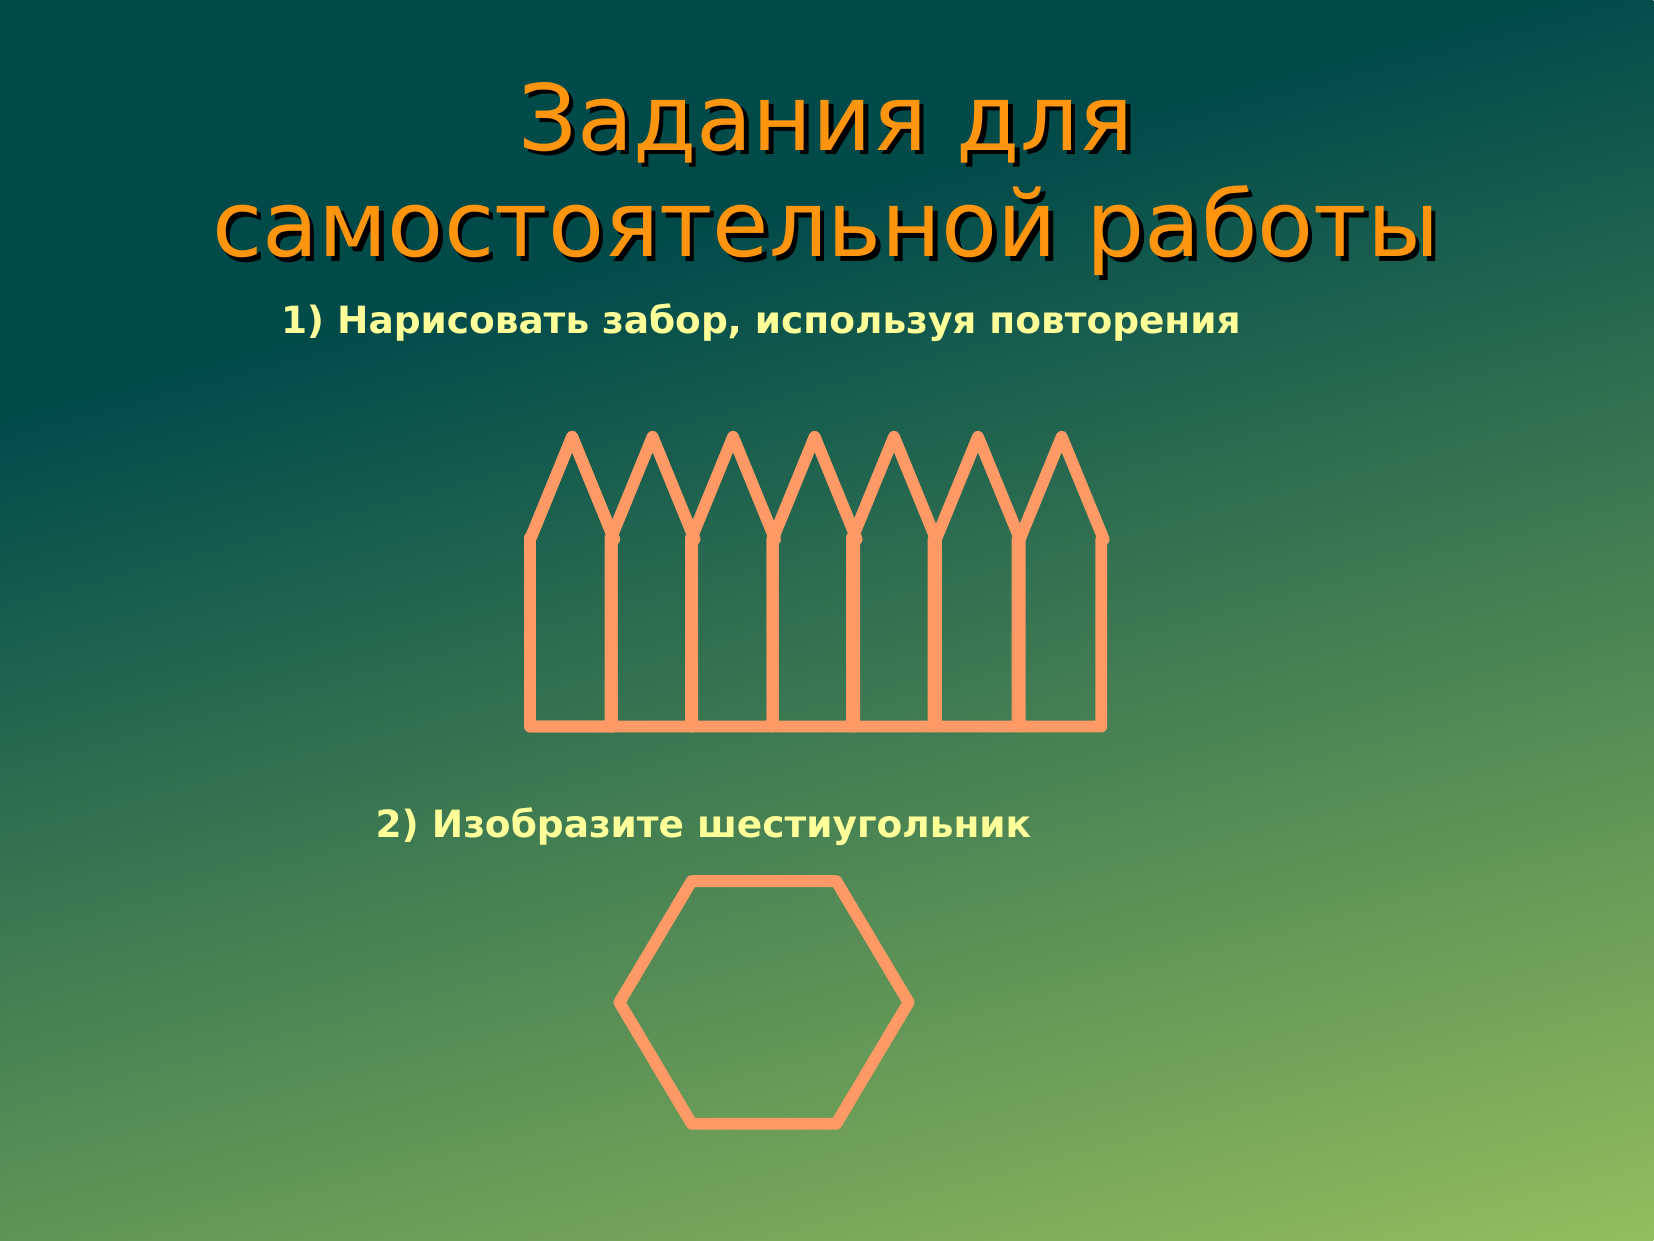

# Задания для самостоятельной работы
1) Нарисовать забор, используя повторения
2) Изобразите шестиугольник